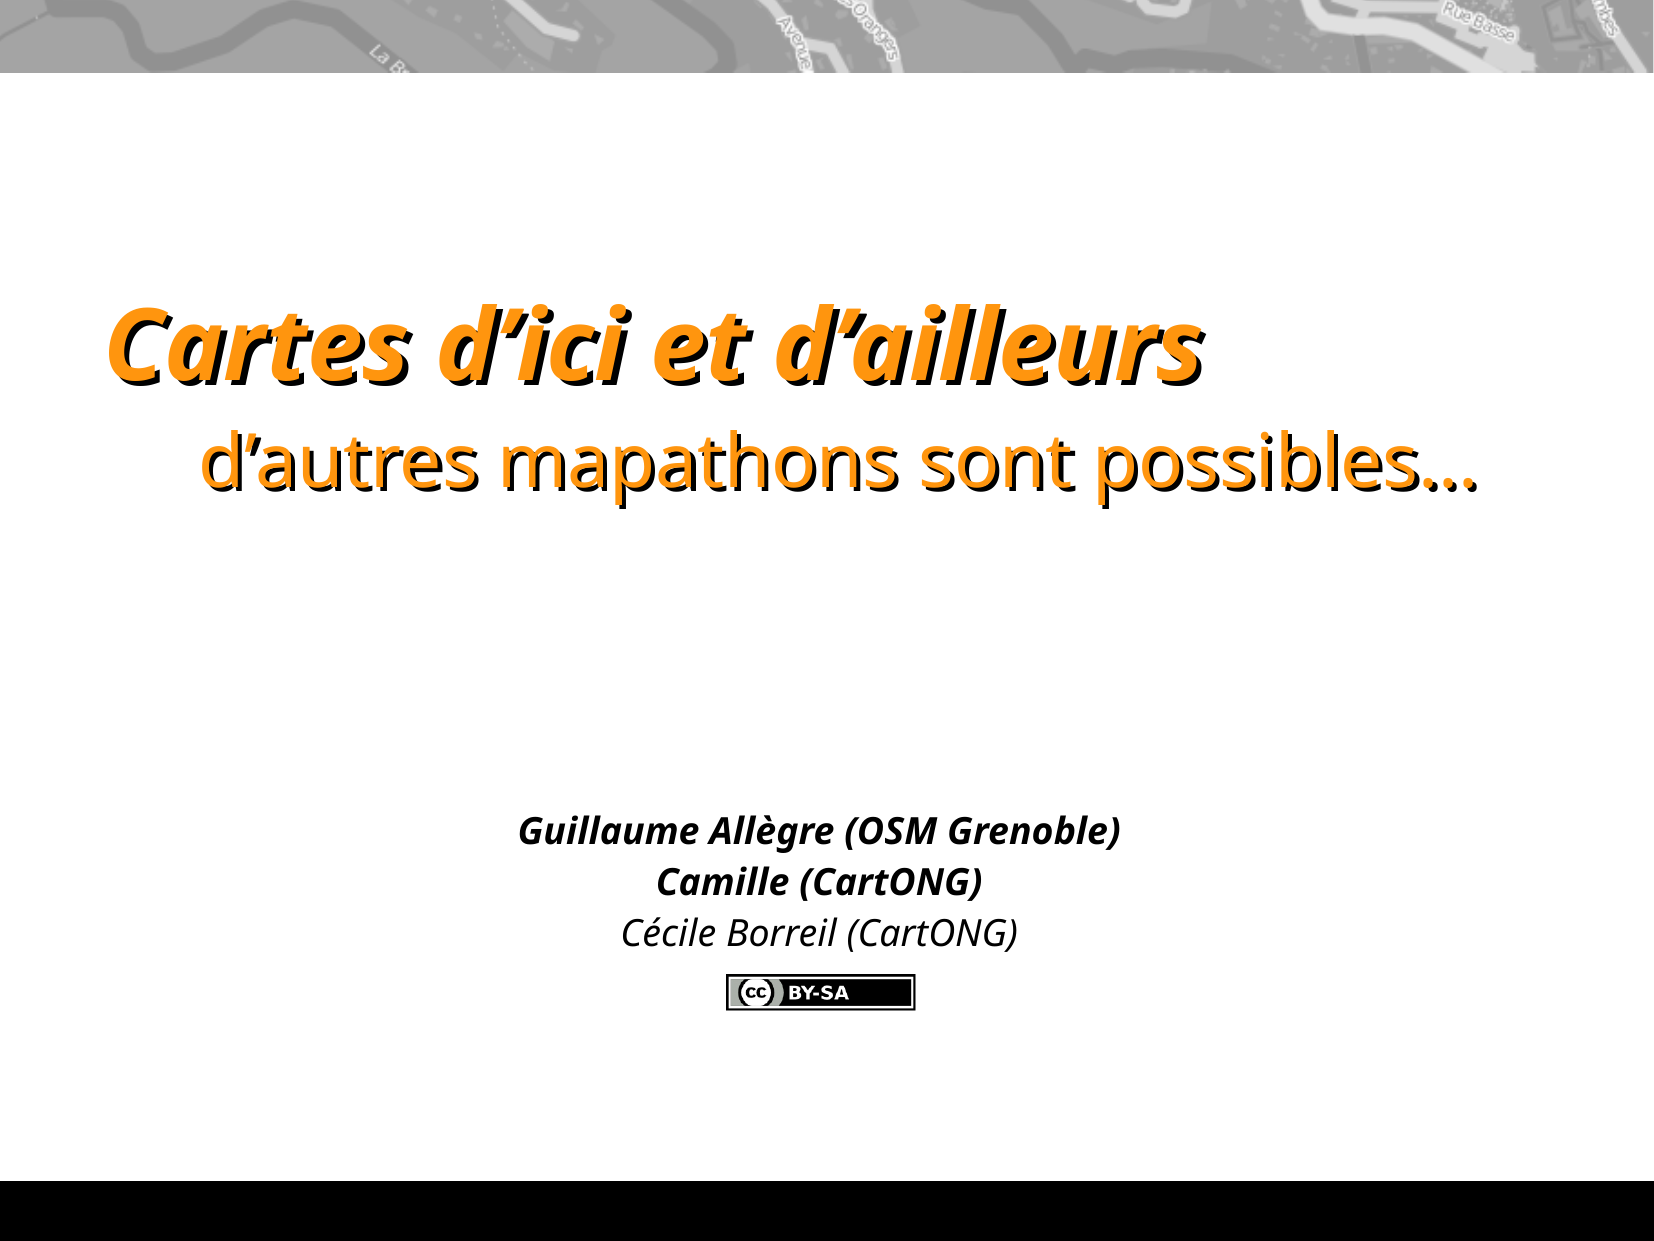

Cartes d’ici et d’ailleurs
d’autres mapathons sont possibles...
Guillaume Allègre (OSM Grenoble)
Camille (CartONG)
Cécile Borreil (CartONG)